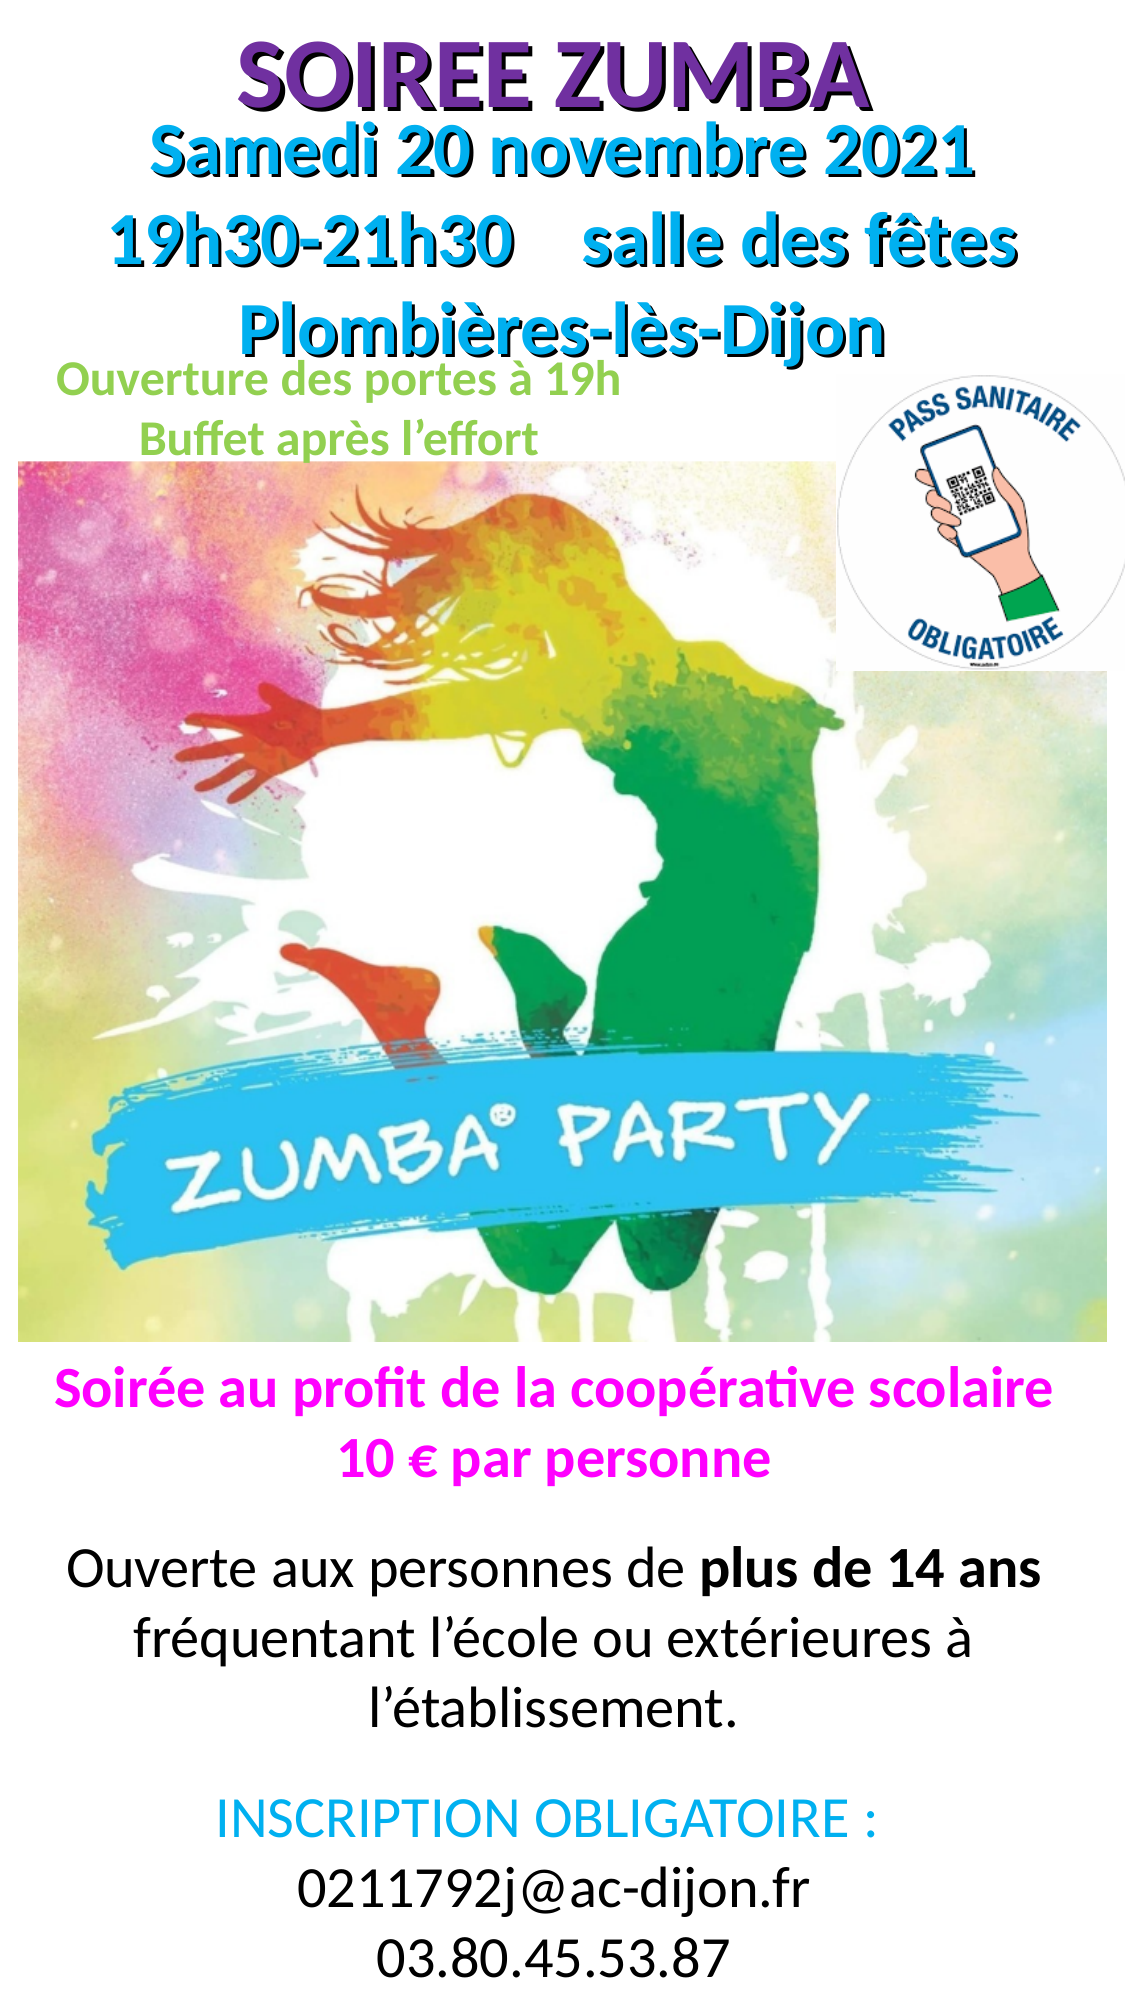

SOIREE ZUMBA
Samedi 20 novembre 2021
19h30-21h30 salle des fêtes
Plombières-lès-Dijon
Ouverture des portes à 19h
Buffet après l’effort
#
Soirée au profit de la coopérative scolaire 10 € par personne
Ouverte aux personnes de plus de 14 ans fréquentant l’école ou extérieures à l’établissement.
INSCRIPTION OBLIGATOIRE :
0211792j@ac-dijon.fr
03.80.45.53.87